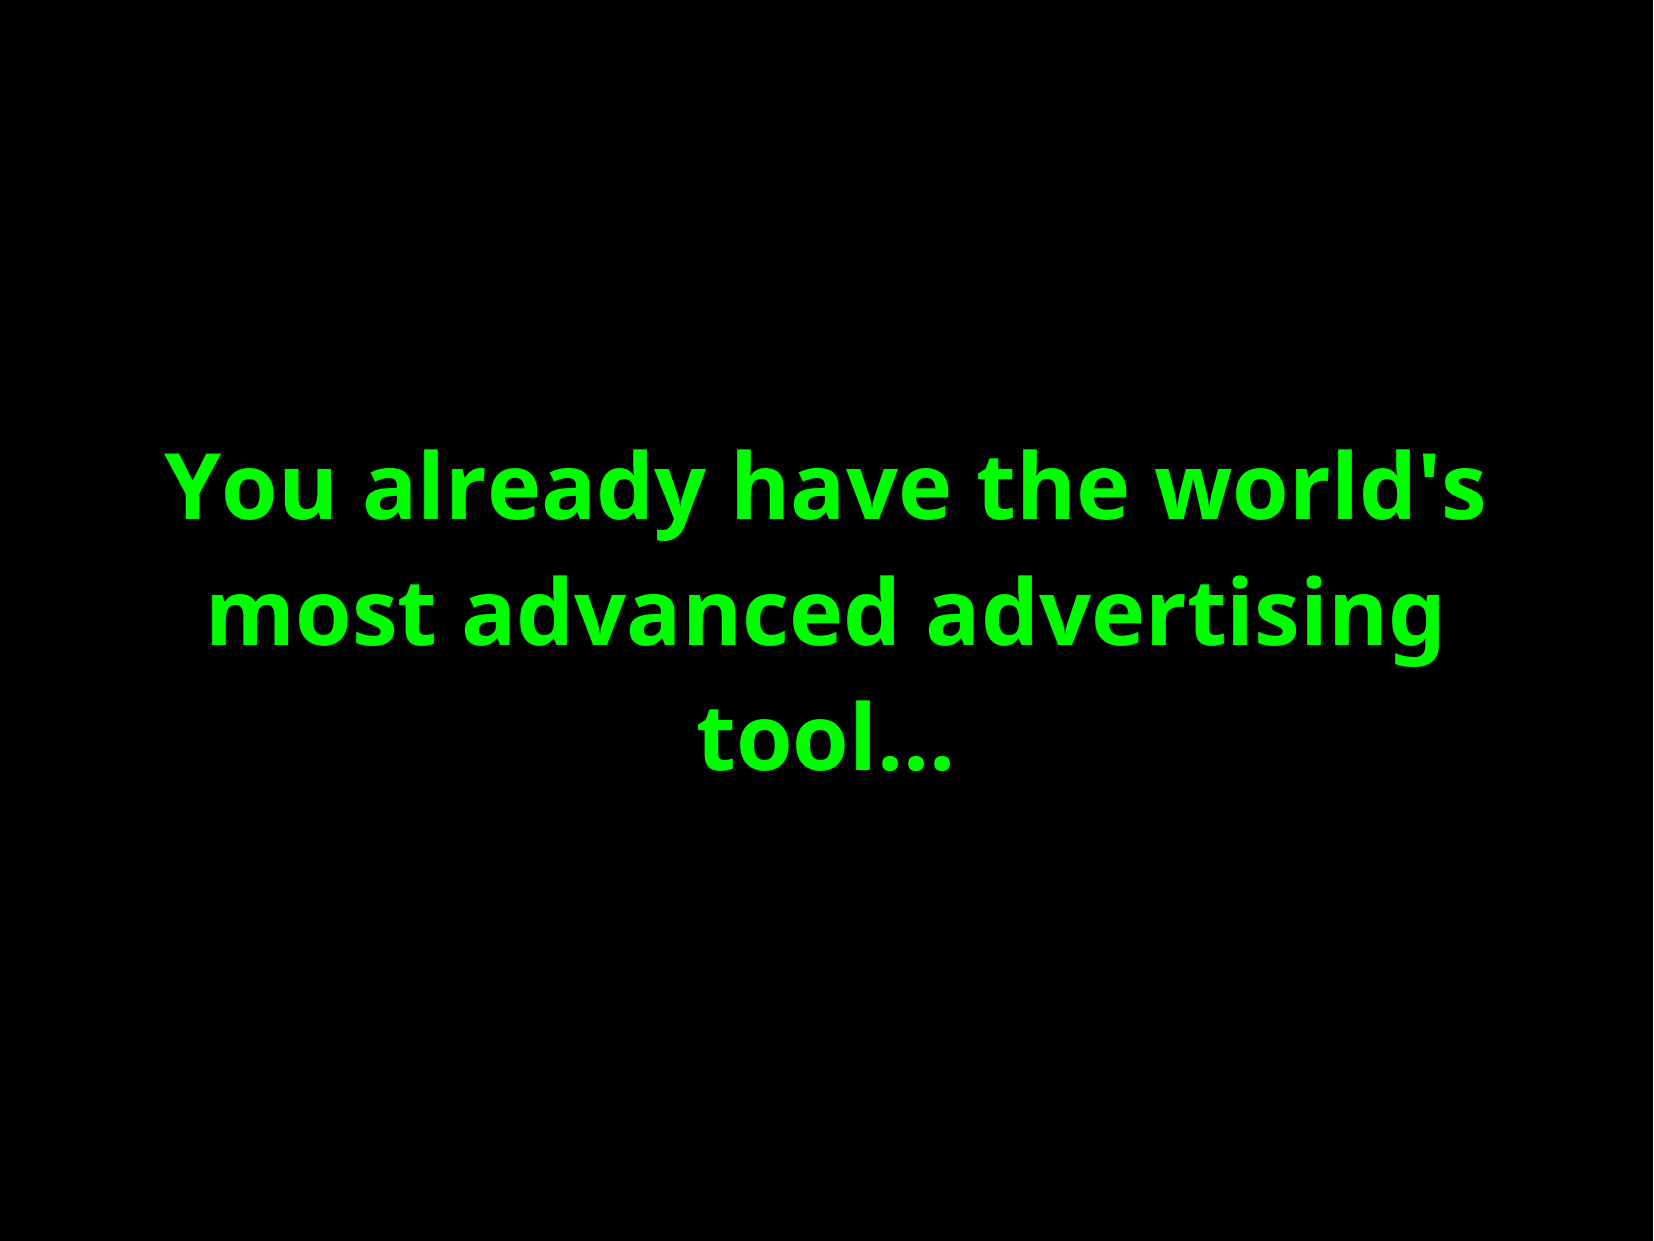

# You already have the world's most advanced advertising tool...